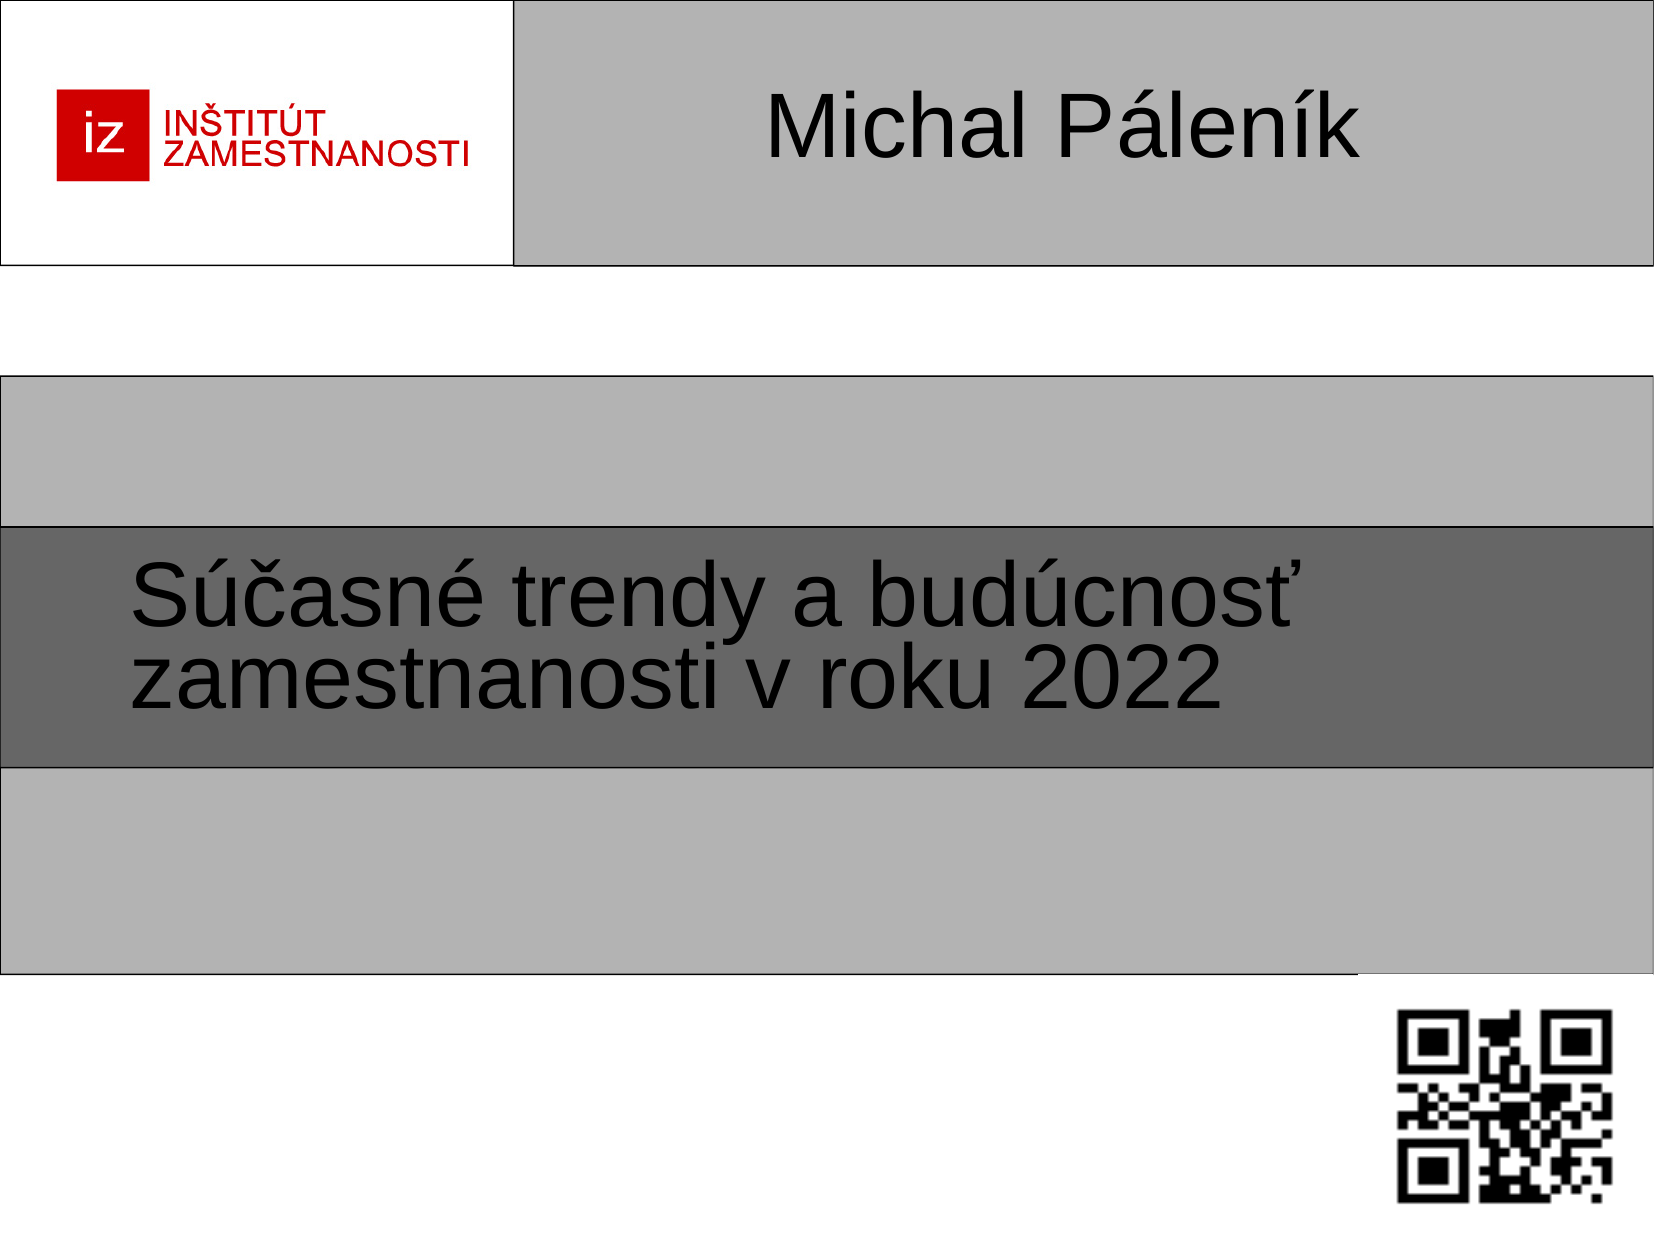

# Michal Páleník
Súčasné trendy a budúcnosť zamestnanosti v roku 2022